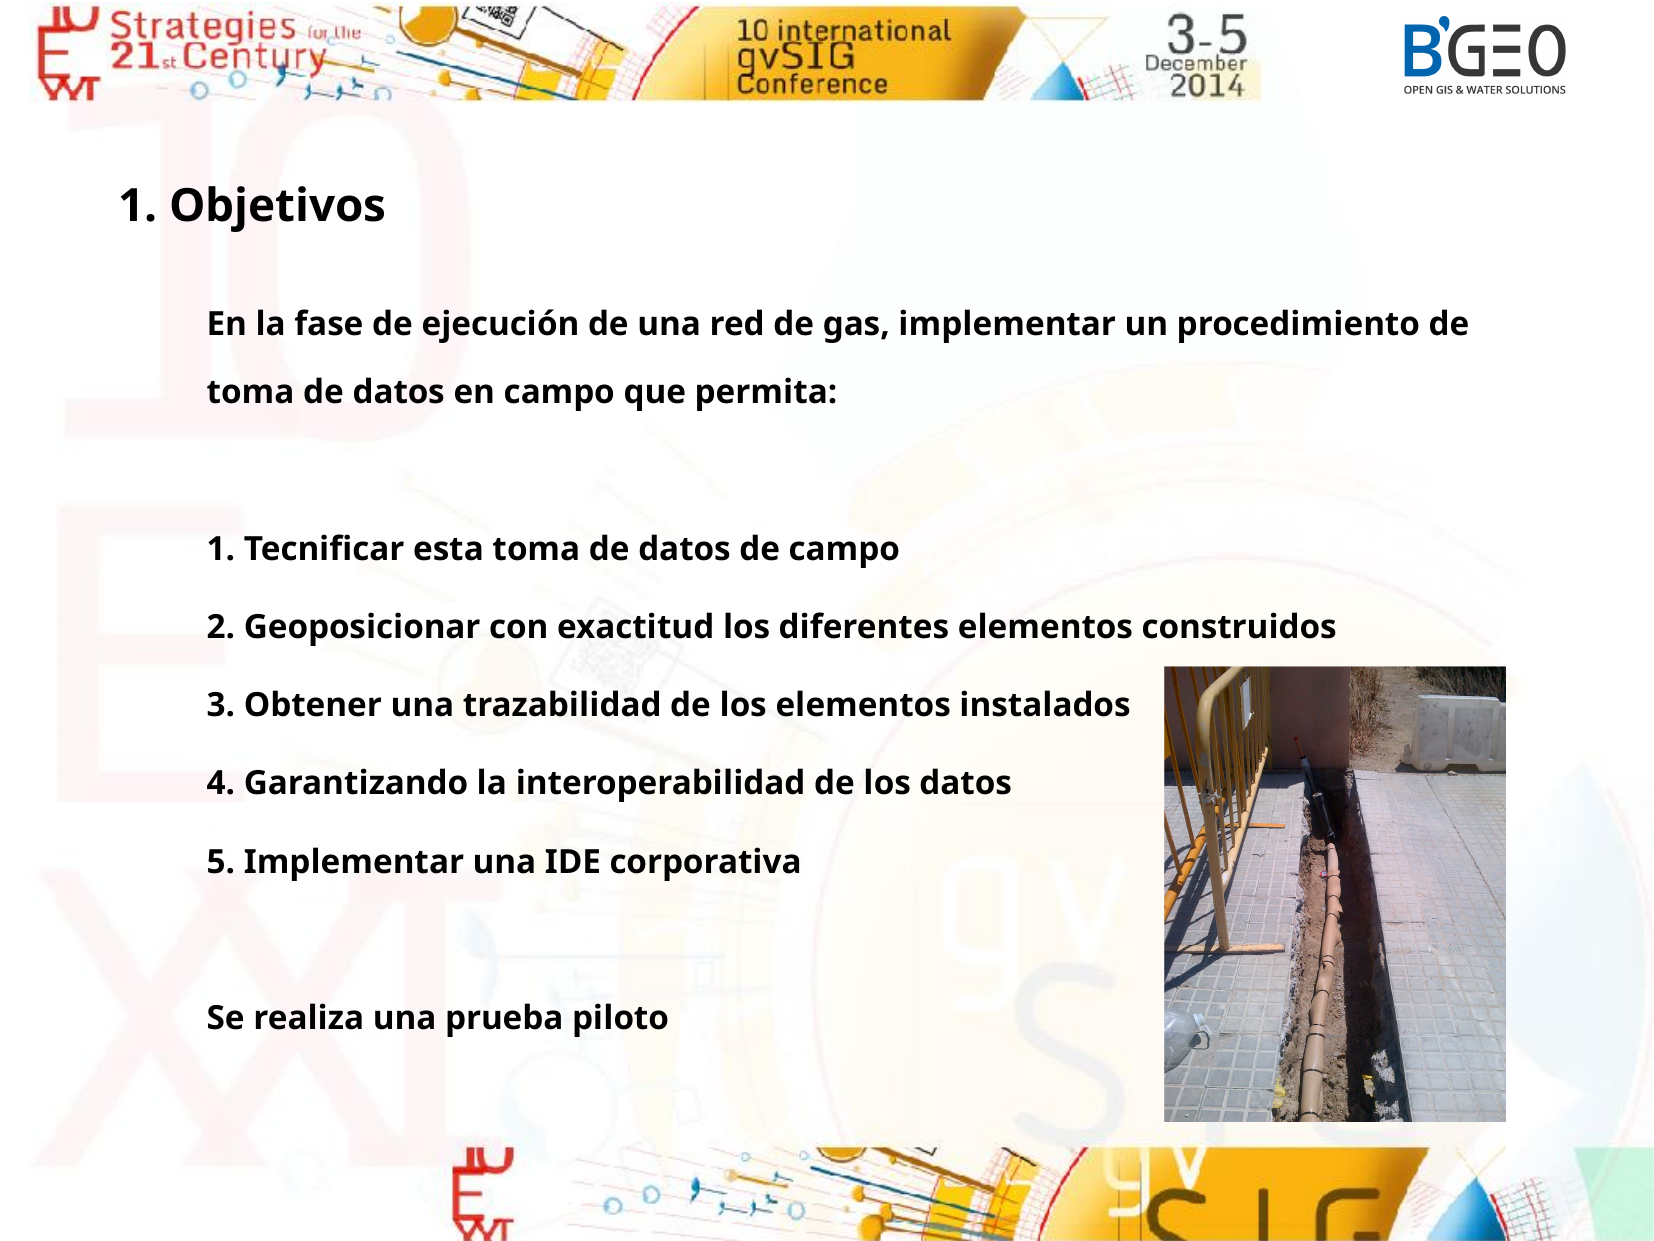

1. Objetivos
En la fase de ejecución de una red de gas, implementar un procedimiento de toma de datos en campo que permita:
1. Tecnificar esta toma de datos de campo
2. Geoposicionar con exactitud los diferentes elementos construidos
3. Obtener una trazabilidad de los elementos instalados
4. Garantizando la interoperabilidad de los datos
5. Implementar una IDE corporativa
Se realiza una prueba piloto